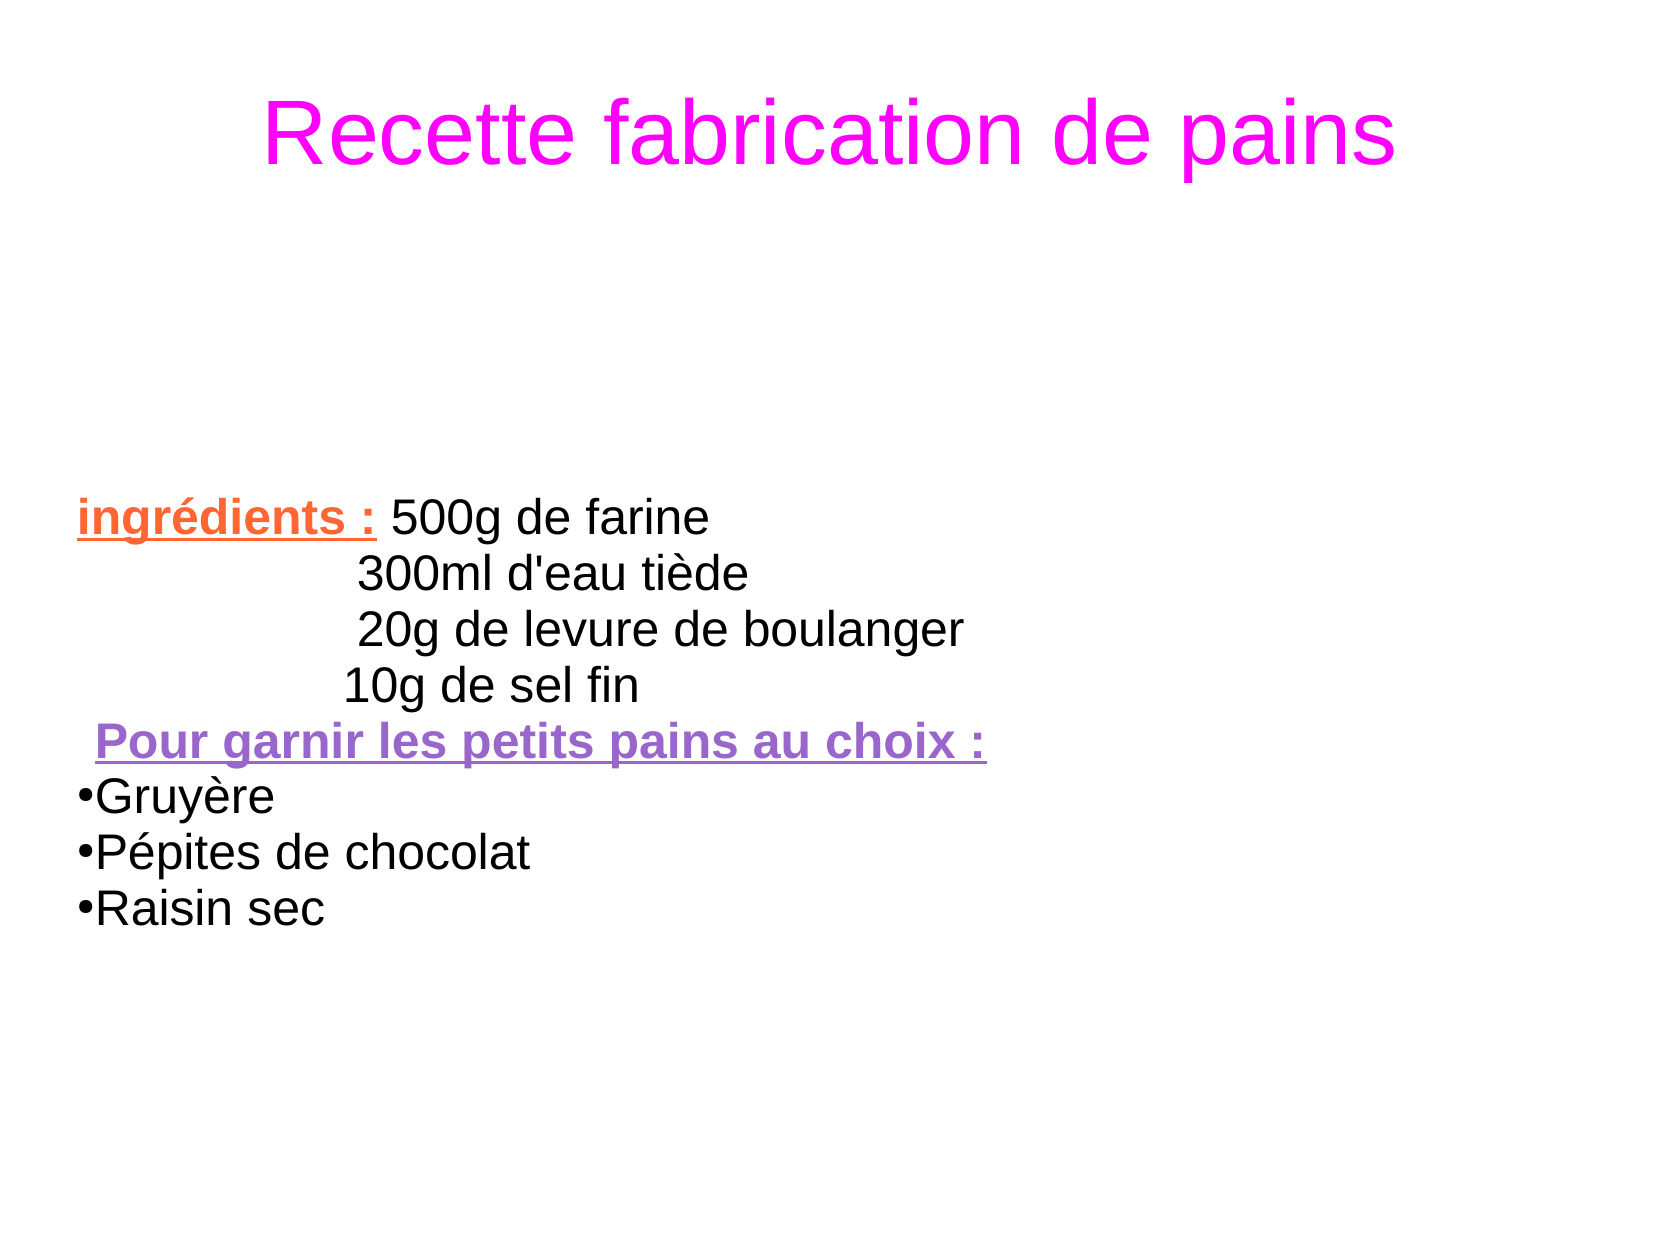

# Recette fabrication de pains
ingrédients : 500g de farine
 300ml d'eau tiède
 20g de levure de boulanger
 10g de sel fin
Pour garnir les petits pains au choix :
Gruyère
Pépites de chocolat
Raisin sec